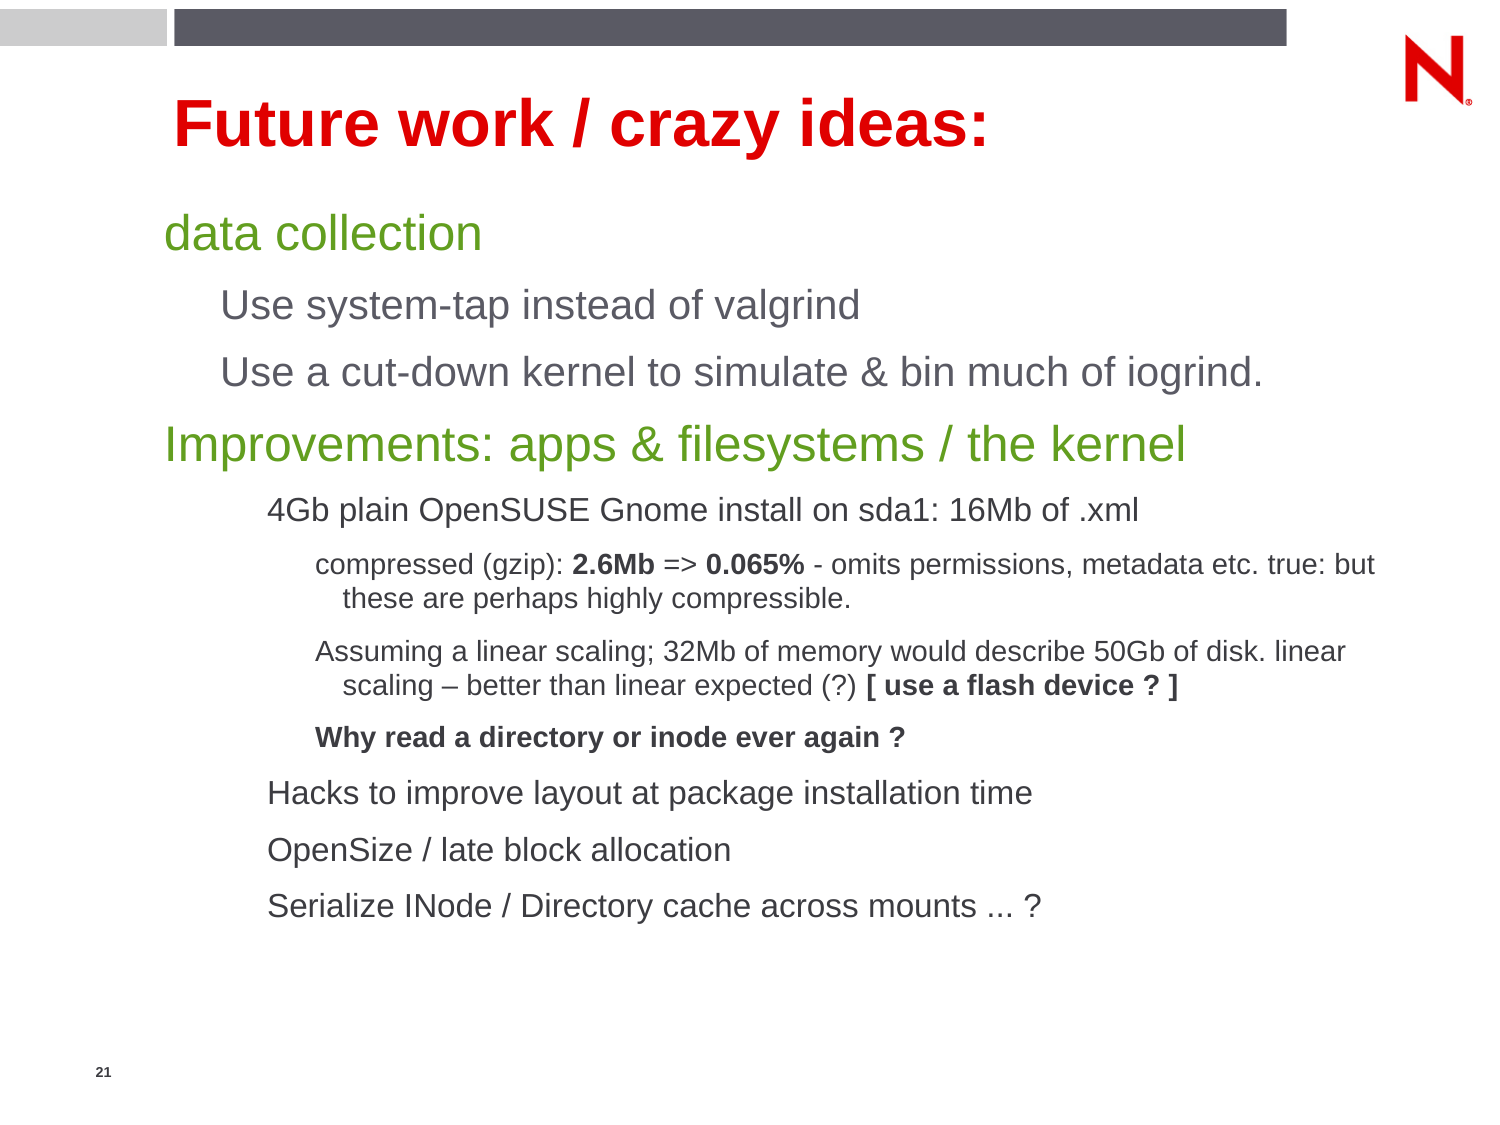

# Future work / crazy ideas:
data collection
Use system-tap instead of valgrind
Use a cut-down kernel to simulate & bin much of iogrind.
Improvements: apps & filesystems / the kernel
4Gb plain OpenSUSE Gnome install on sda1: 16Mb of .xml
compressed (gzip): 2.6Mb => 0.065% - omits permissions, metadata etc. true: but these are perhaps highly compressible.
Assuming a linear scaling; 32Mb of memory would describe 50Gb of disk. linear scaling – better than linear expected (?) [ use a flash device ? ]
Why read a directory or inode ever again ?
Hacks to improve layout at package installation time
OpenSize / late block allocation
Serialize INode / Directory cache across mounts ... ?